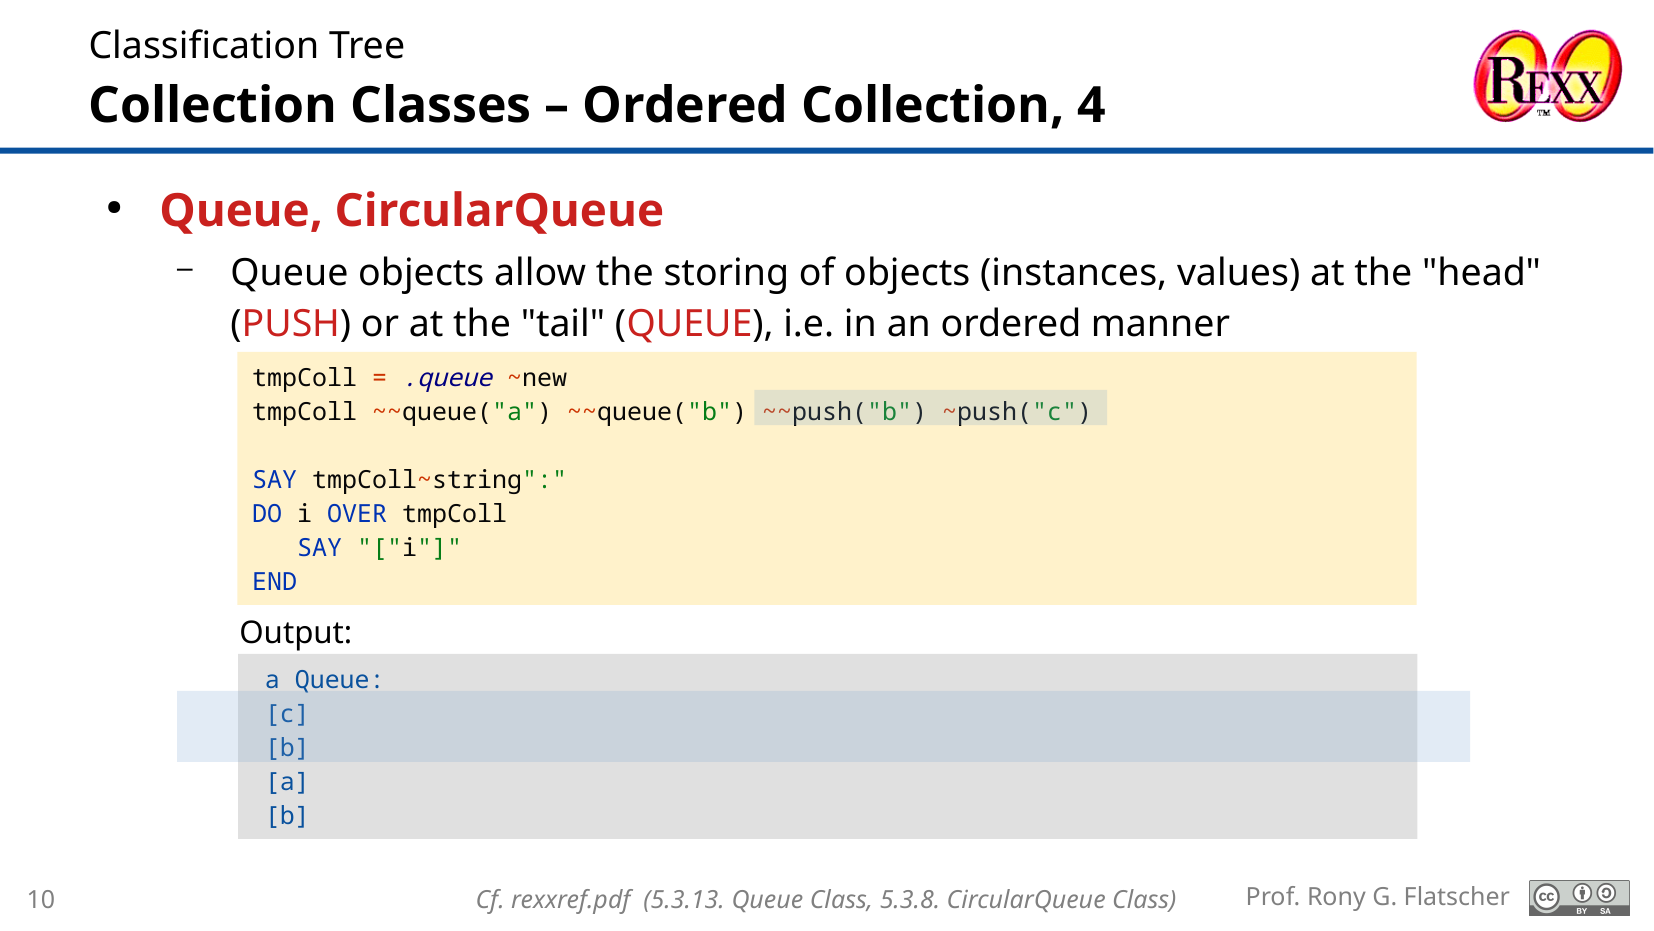

Classification Tree
Collection Classes – Ordered Collection, 4
# Queue, CircularQueue
Queue objects allow the storing of objects (instances, values) at the "head" (PUSH) or at the "tail" (QUEUE), i.e. in an ordered manner
tmpColl = .queue ~new
tmpColl ~~queue("a") ~~queue("b") ~~push("b") ~push("c")
SAY tmpColl~string":"
DO i OVER tmpColl
 SAY "["i"]"
END
Output:
a Queue:
[c]
[b]
[a]
[b]
Cf. rexxref.pdf (5.3.13. Queue Class, 5.3.8. CircularQueue Class)